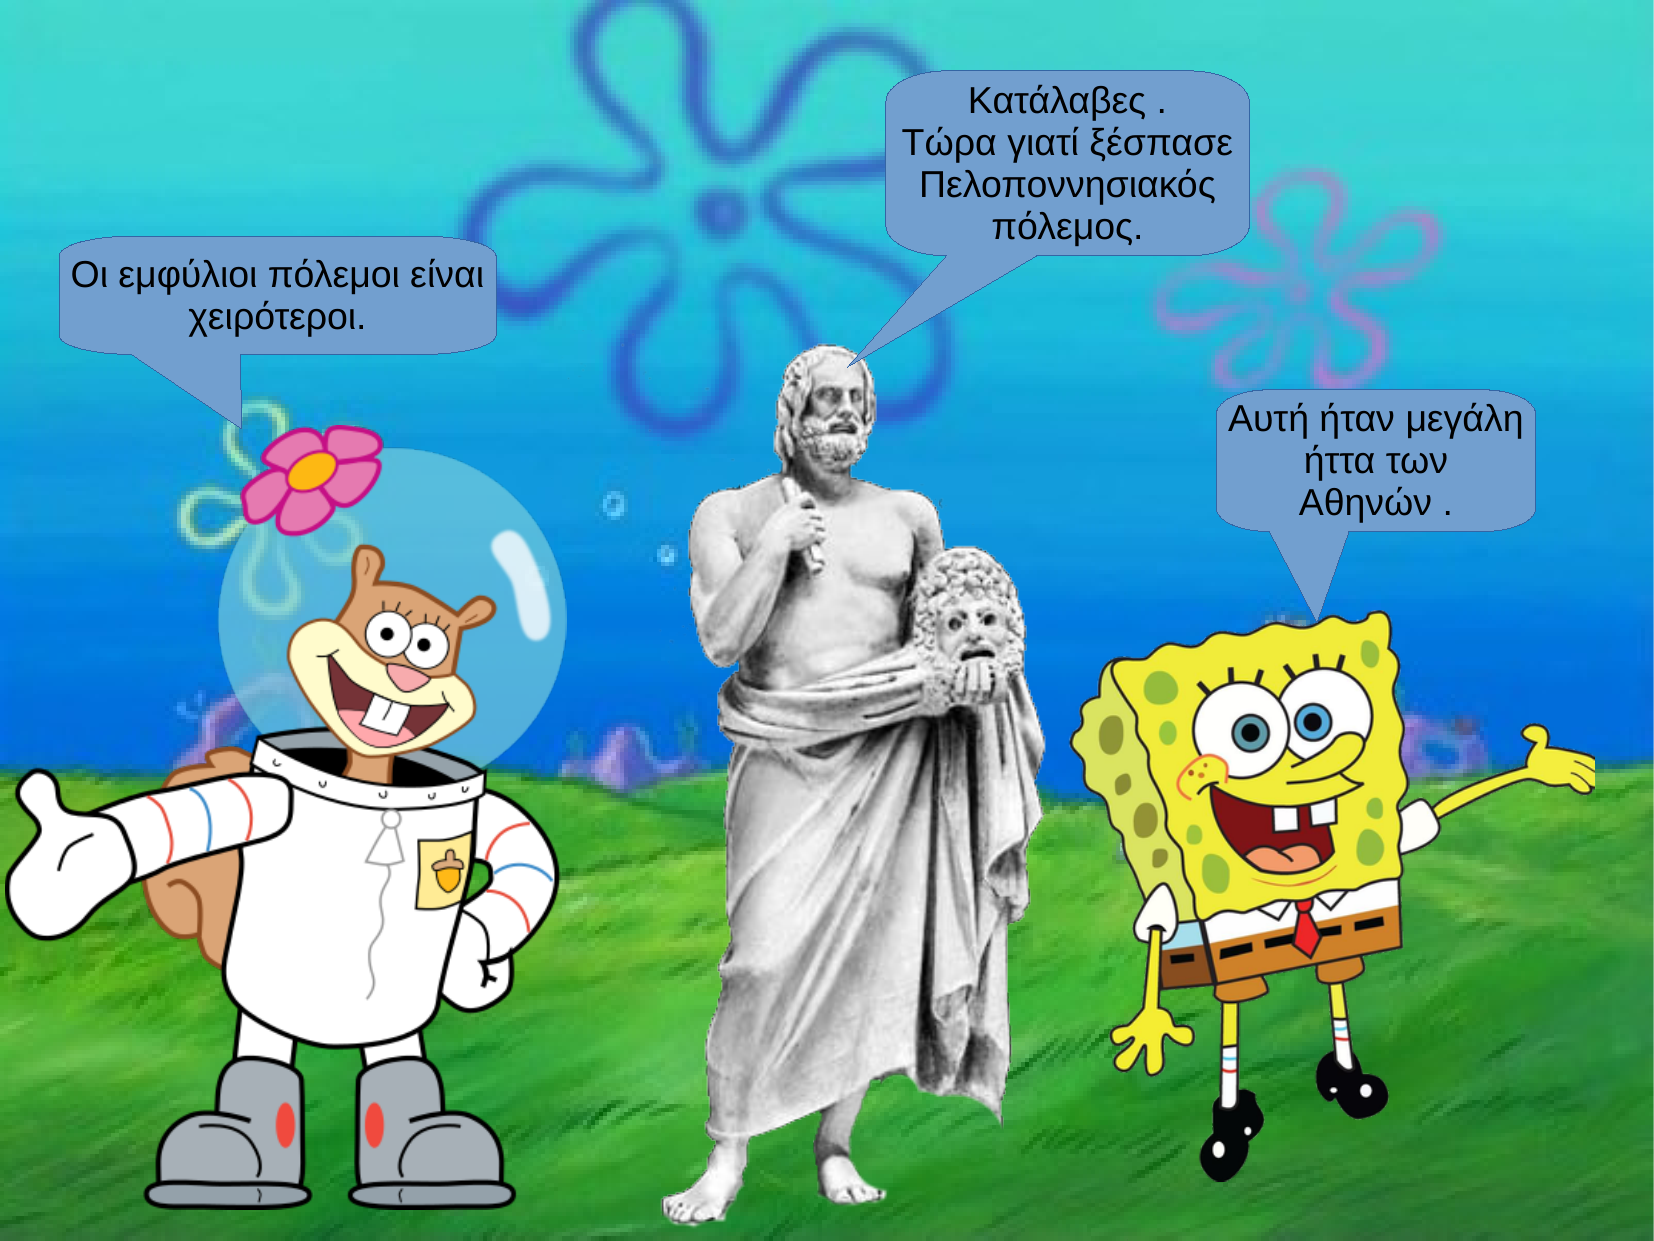

Κατάλαβες .
Τώρα γιατί ξέσπασε
Πελοποννησιακός
πόλεμος.
Οι εμφύλιοι πόλεμοι είναι
χειρότεροι.
Αυτή ήταν μεγάλη
ήττα των
Αθηνών .